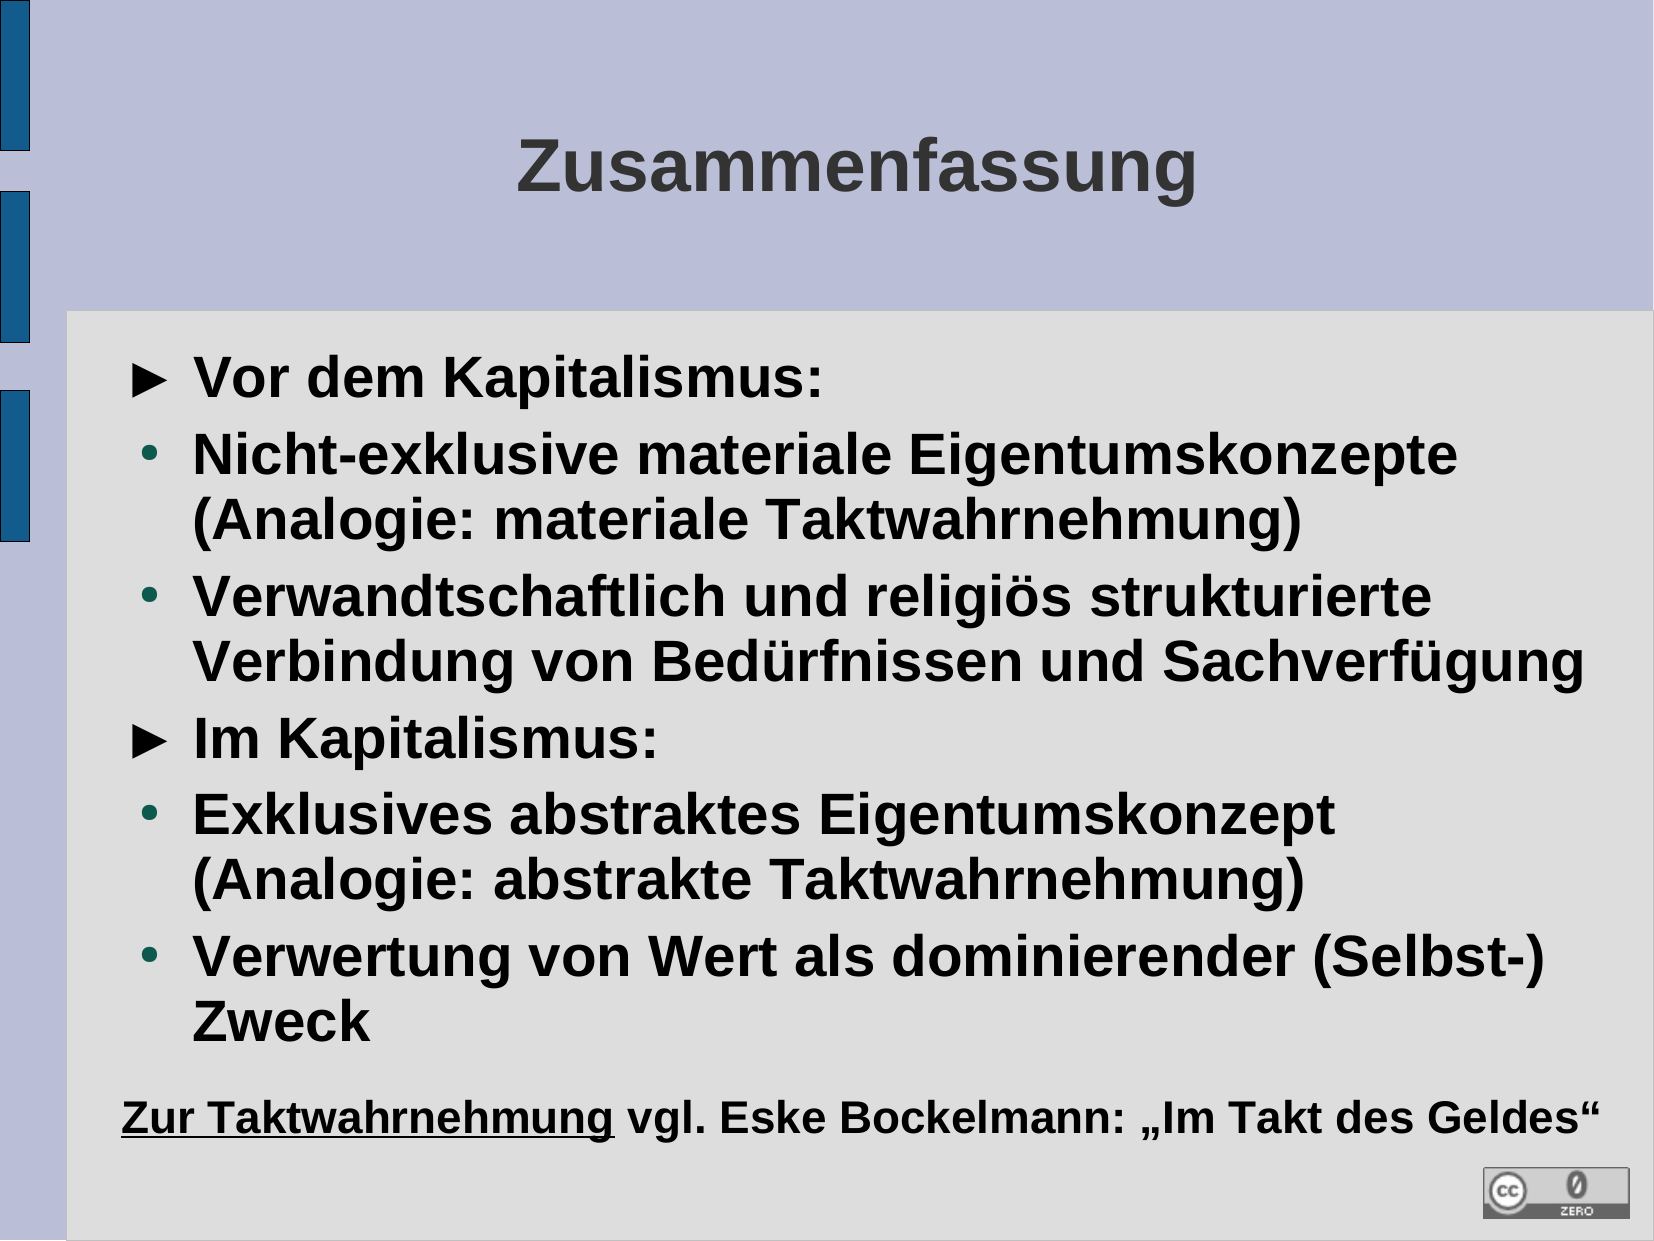

# Zusammenfassung
► Vor dem Kapitalismus:
Nicht-exklusive materiale Eigentumskonzepte
(Analogie: materiale Taktwahrnehmung)
Verwandtschaftlich und religiös strukturierte Verbindung von Bedürfnissen und Sachverfügung
► Im Kapitalismus:
Exklusives abstraktes Eigentumskonzept
(Analogie: abstrakte Taktwahrnehmung)
Verwertung von Wert als dominierender (Selbst-) Zweck
Zur Taktwahrnehmung vgl. Eske Bockelmann: „Im Takt des Geldes“